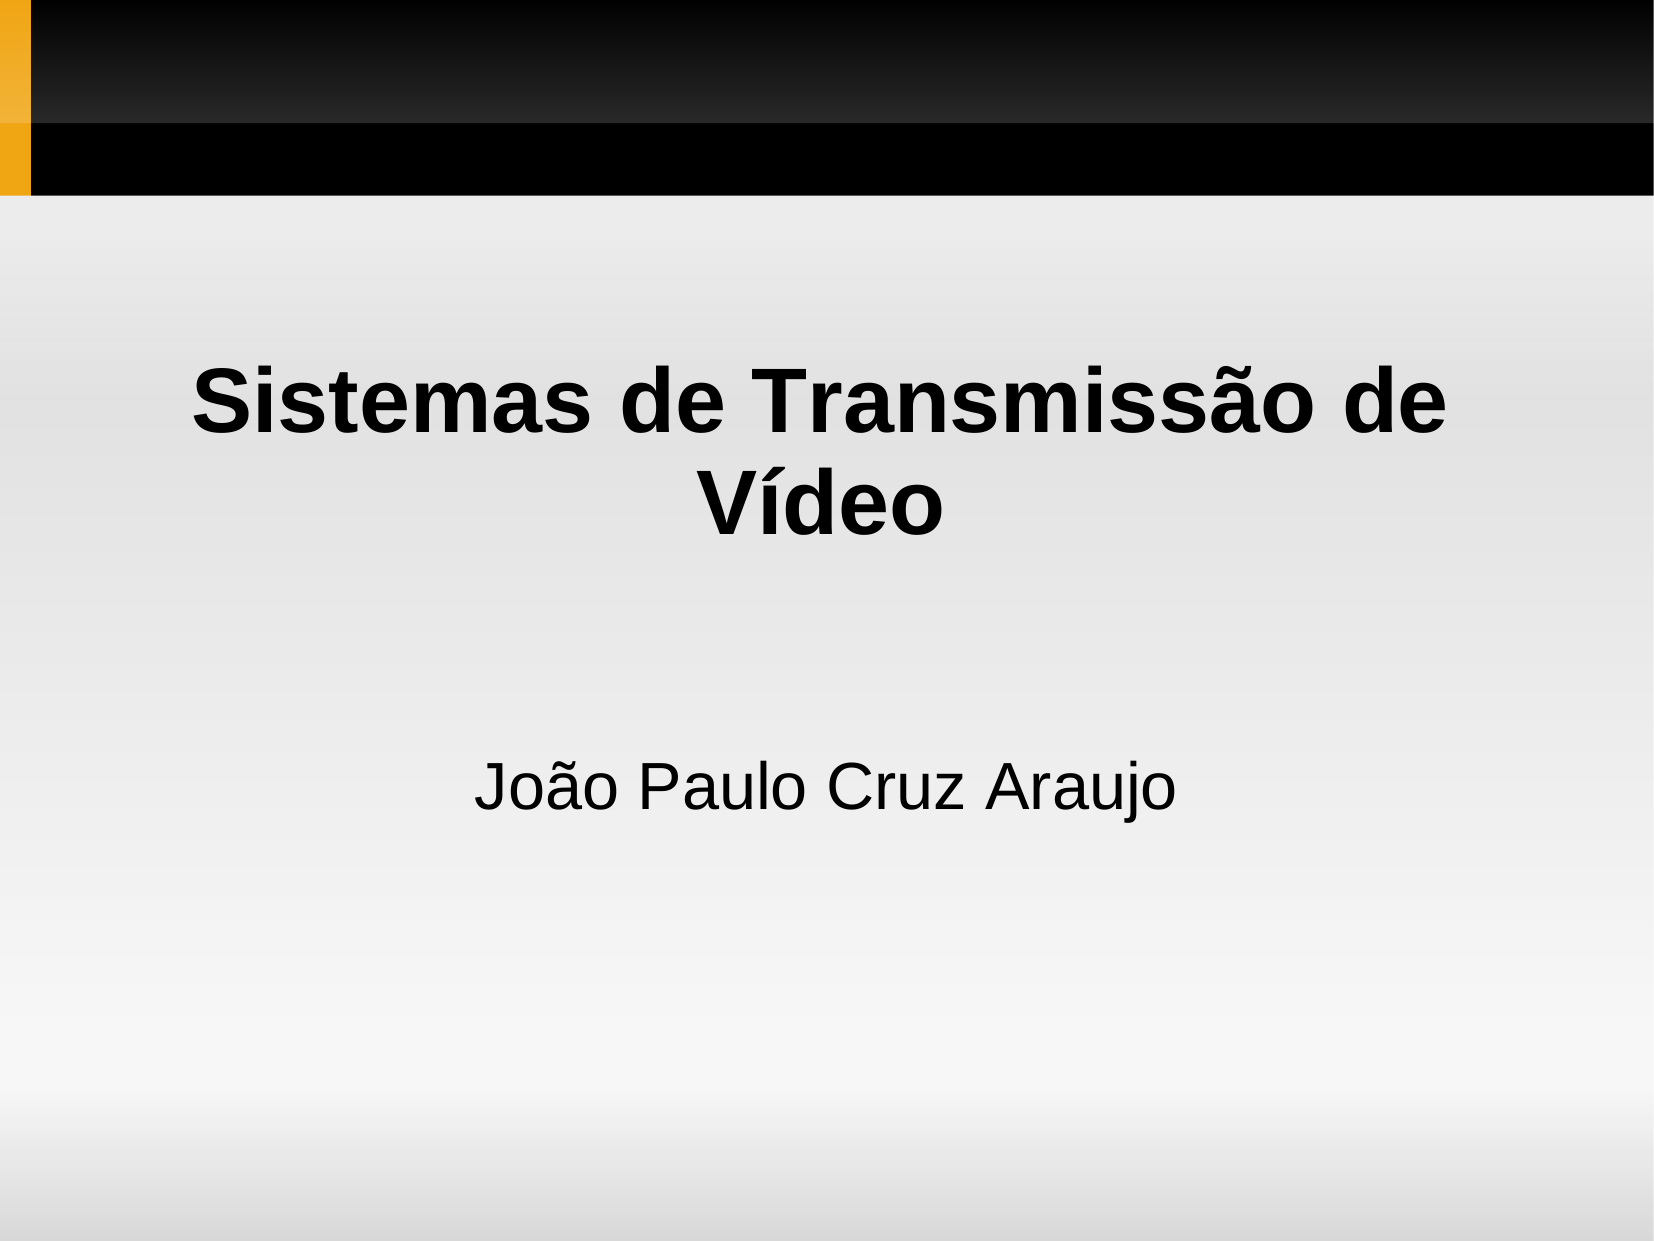

# Sistemas de Transmissão de Vídeo
João Paulo Cruz Araujo